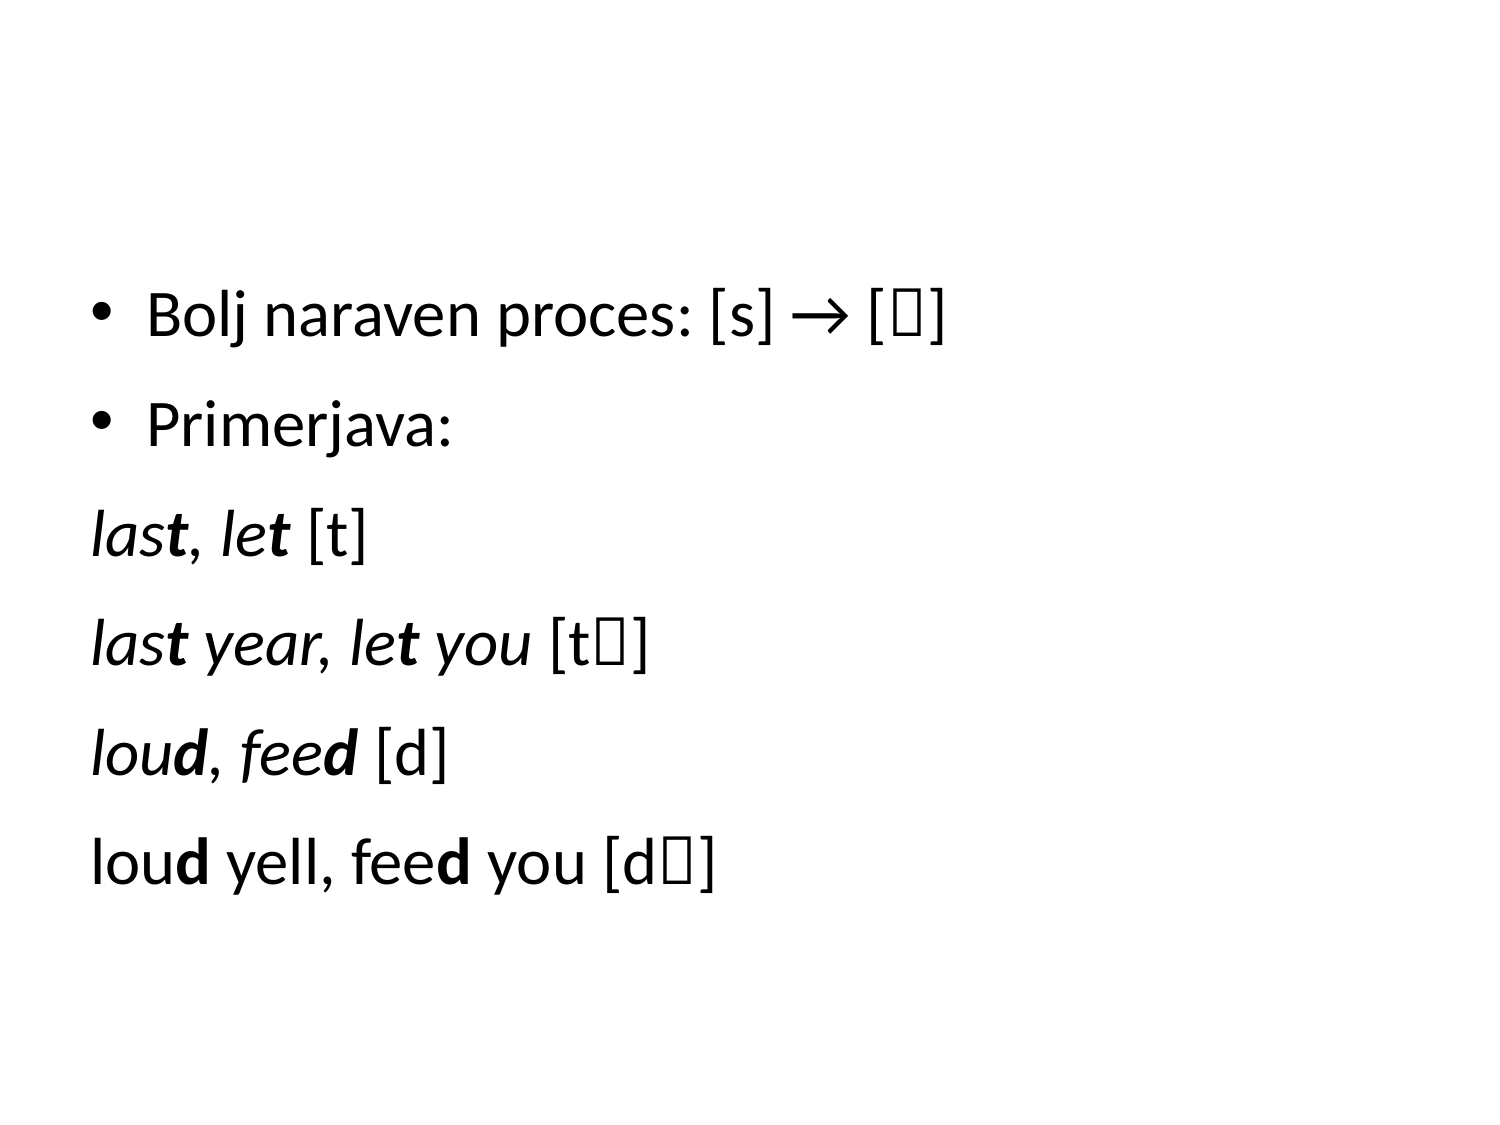

#
Bolj naraven proces: [s] → []
Primerjava:
last, let [t]
last year, let you [t]
loud, feed [d]
loud yell, feed you [d]